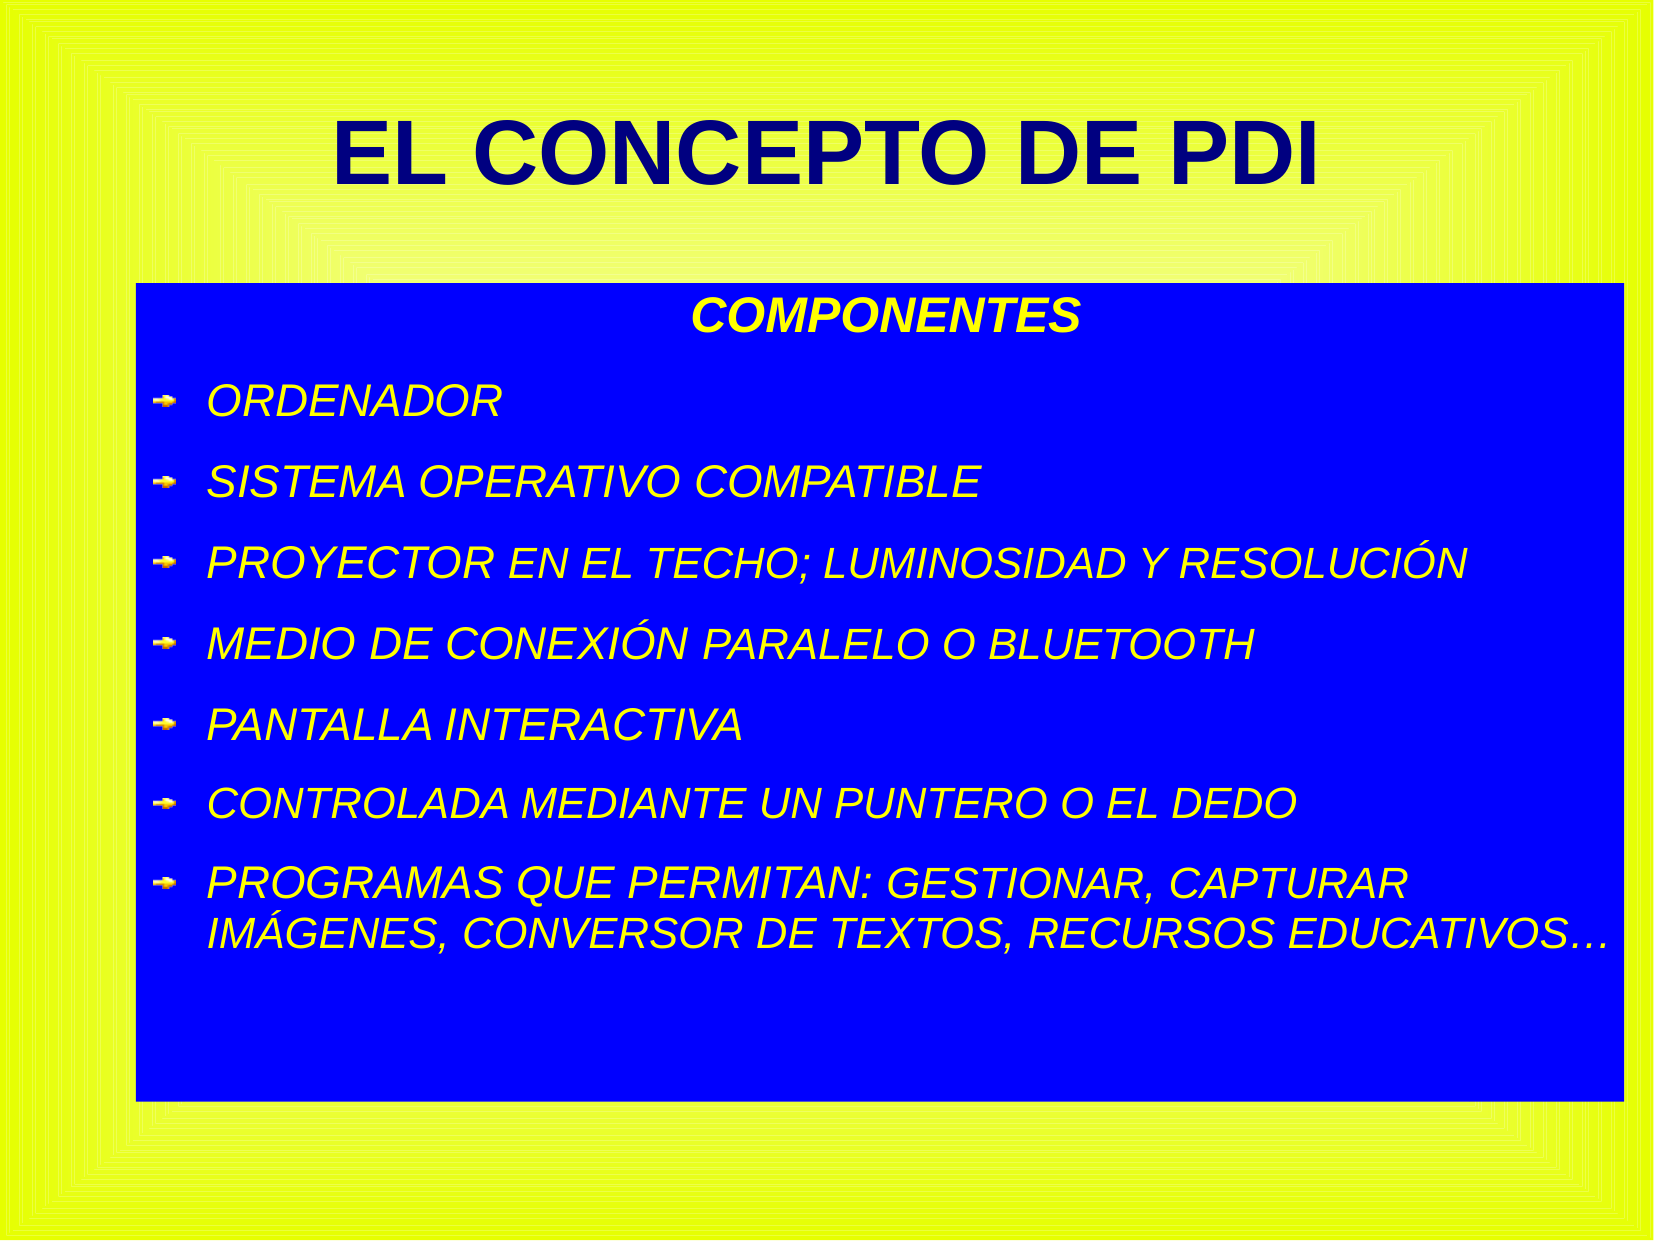

EL CONCEPTO DE PDI
# COMPONENTES
ORDENADOR
SISTEMA OPERATIVO COMPATIBLE
PROYECTOR EN EL TECHO; LUMINOSIDAD Y RESOLUCIÓN
MEDIO DE CONEXIÓN PARALELO O BLUETOOTH
PANTALLA INTERACTIVA
CONTROLADA MEDIANTE UN PUNTERO O EL DEDO
PROGRAMAS QUE PERMITAN: GESTIONAR, CAPTURAR IMÁGENES, CONVERSOR DE TEXTOS, RECURSOS EDUCATIVOS…